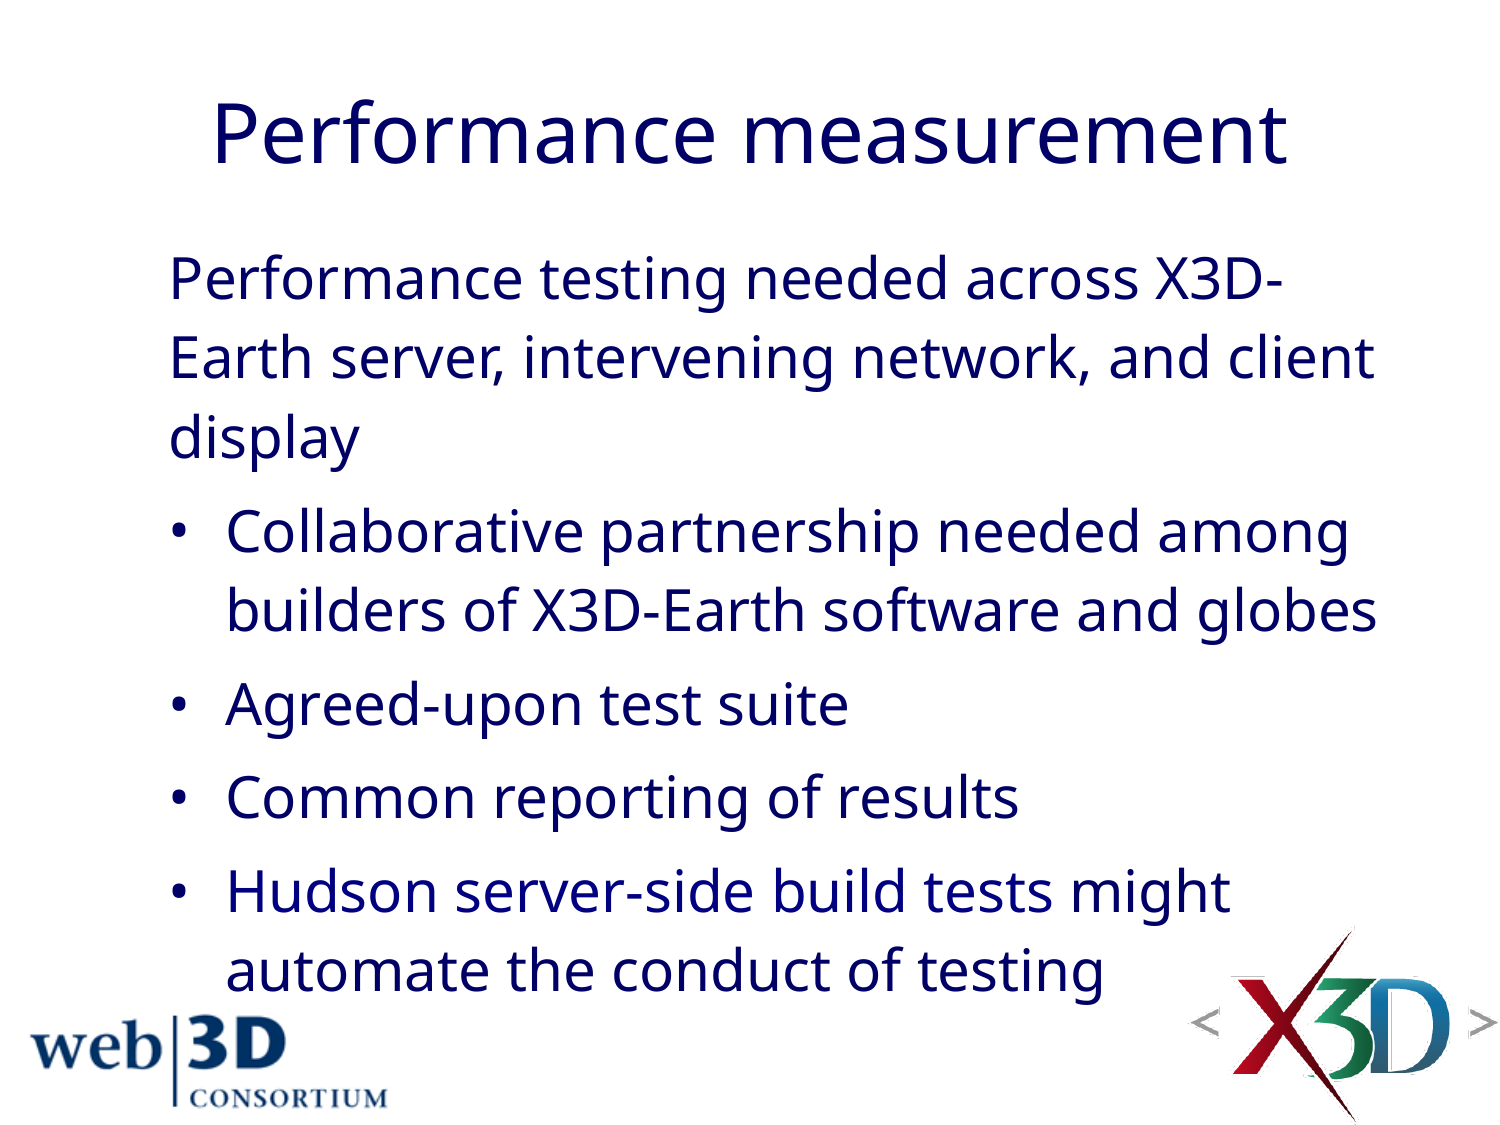

# Performance measurement
Performance testing needed across X3D-Earth server, intervening network, and client display
Collaborative partnership needed among builders of X3D-Earth software and globes
Agreed-upon test suite
Common reporting of results
Hudson server-side build tests might automate the conduct of testing